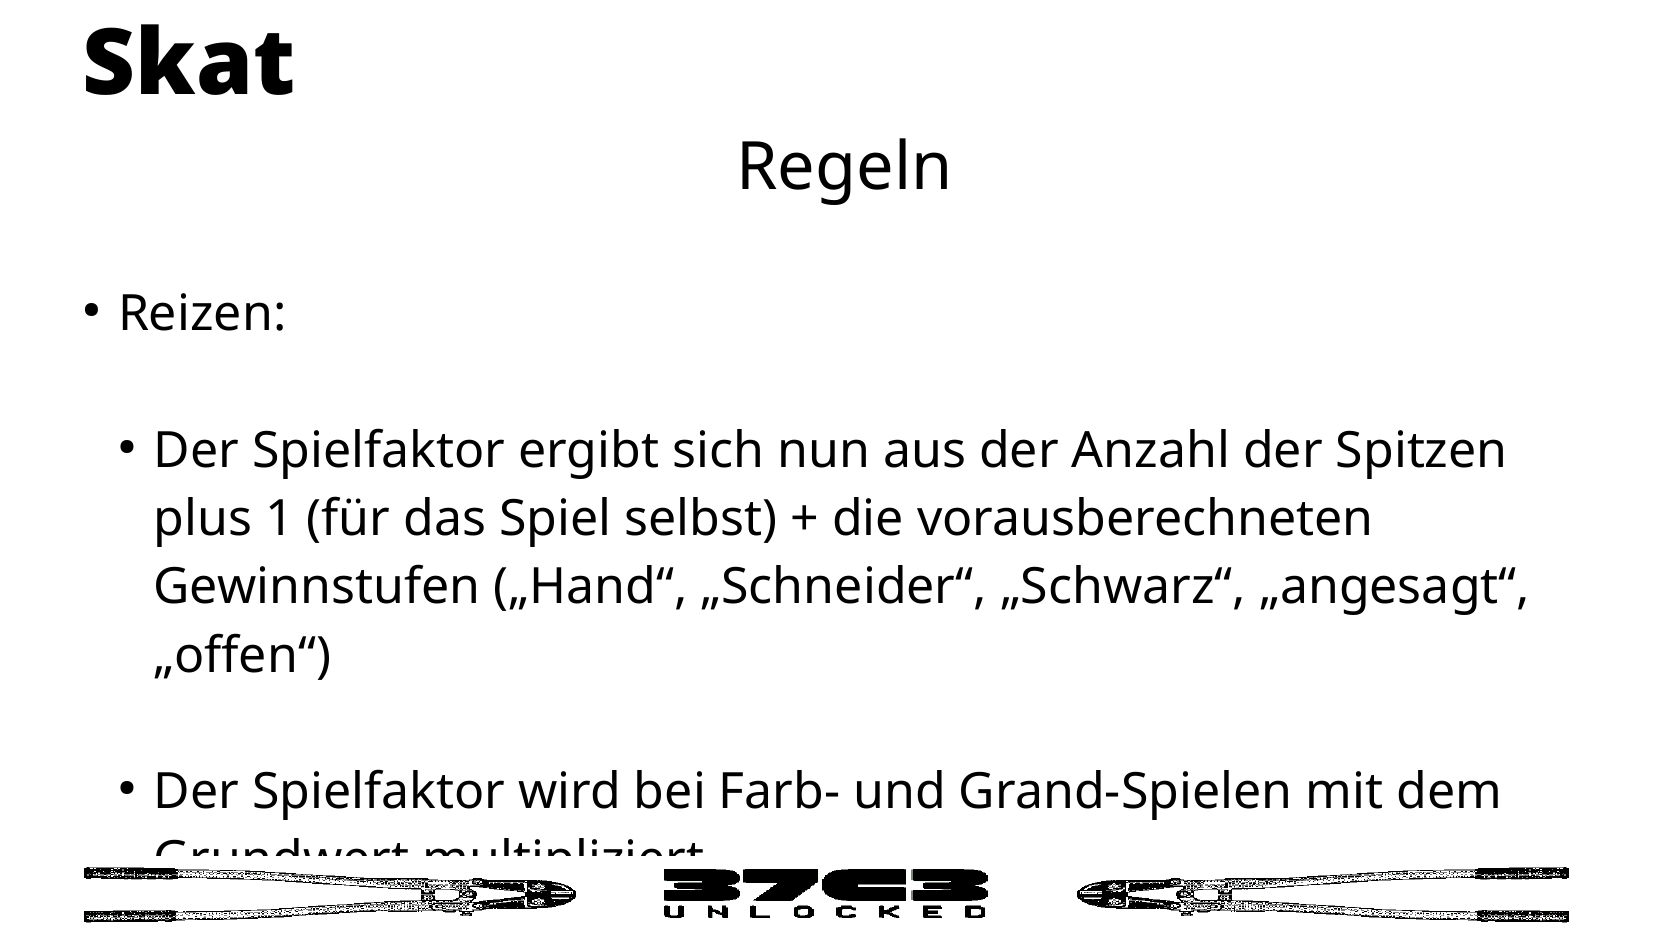

# Skat
Regeln
Reizen:
Der Spielfaktor ergibt sich nun aus der Anzahl der Spitzen plus 1 (für das Spiel selbst) + die vorausberechneten Gewinnstufen („Hand“, „Schneider“, „Schwarz“, „angesagt“, „offen“)
Der Spielfaktor wird bei Farb- und Grand-Spielen mit dem Grundwert multipliziert.